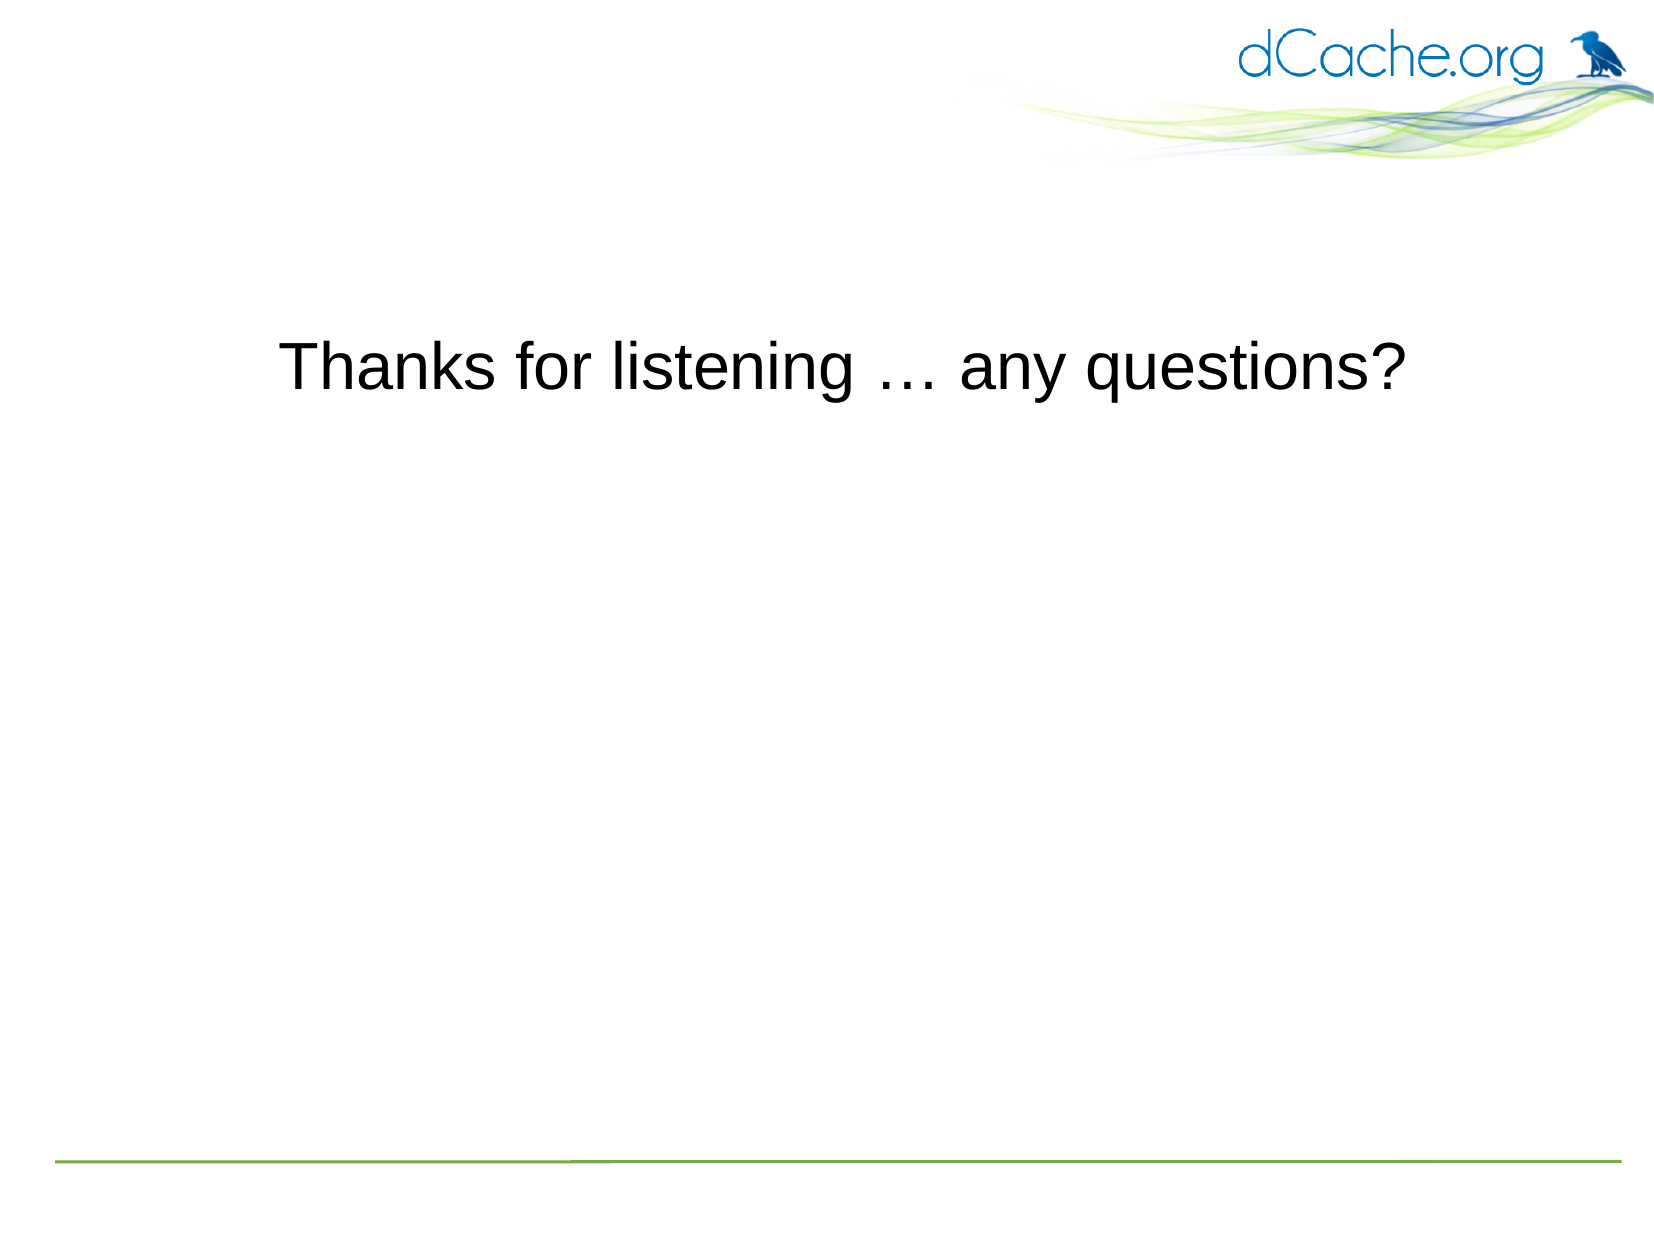

# Thanks for listening … any questions?